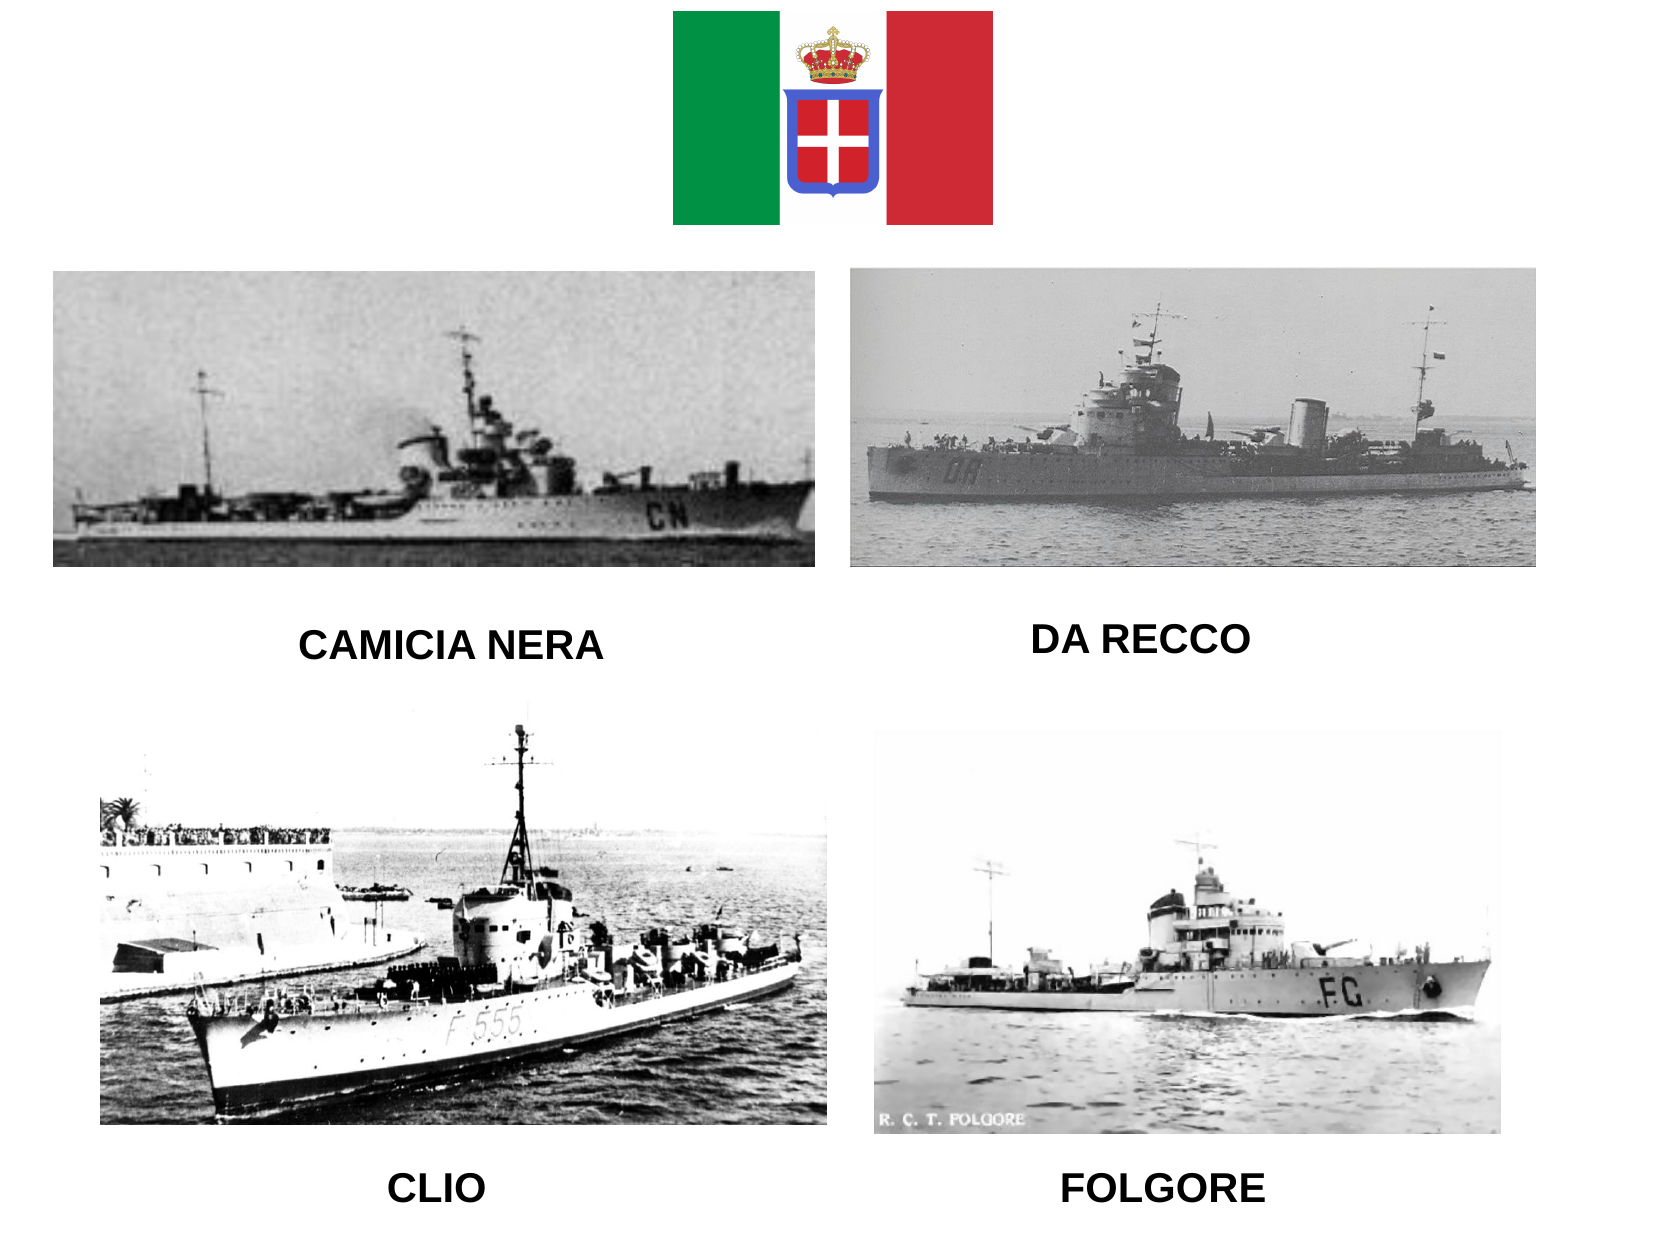

DA RECCO
CAMICIA NERA
CLIO
CLIO
FOLGORE